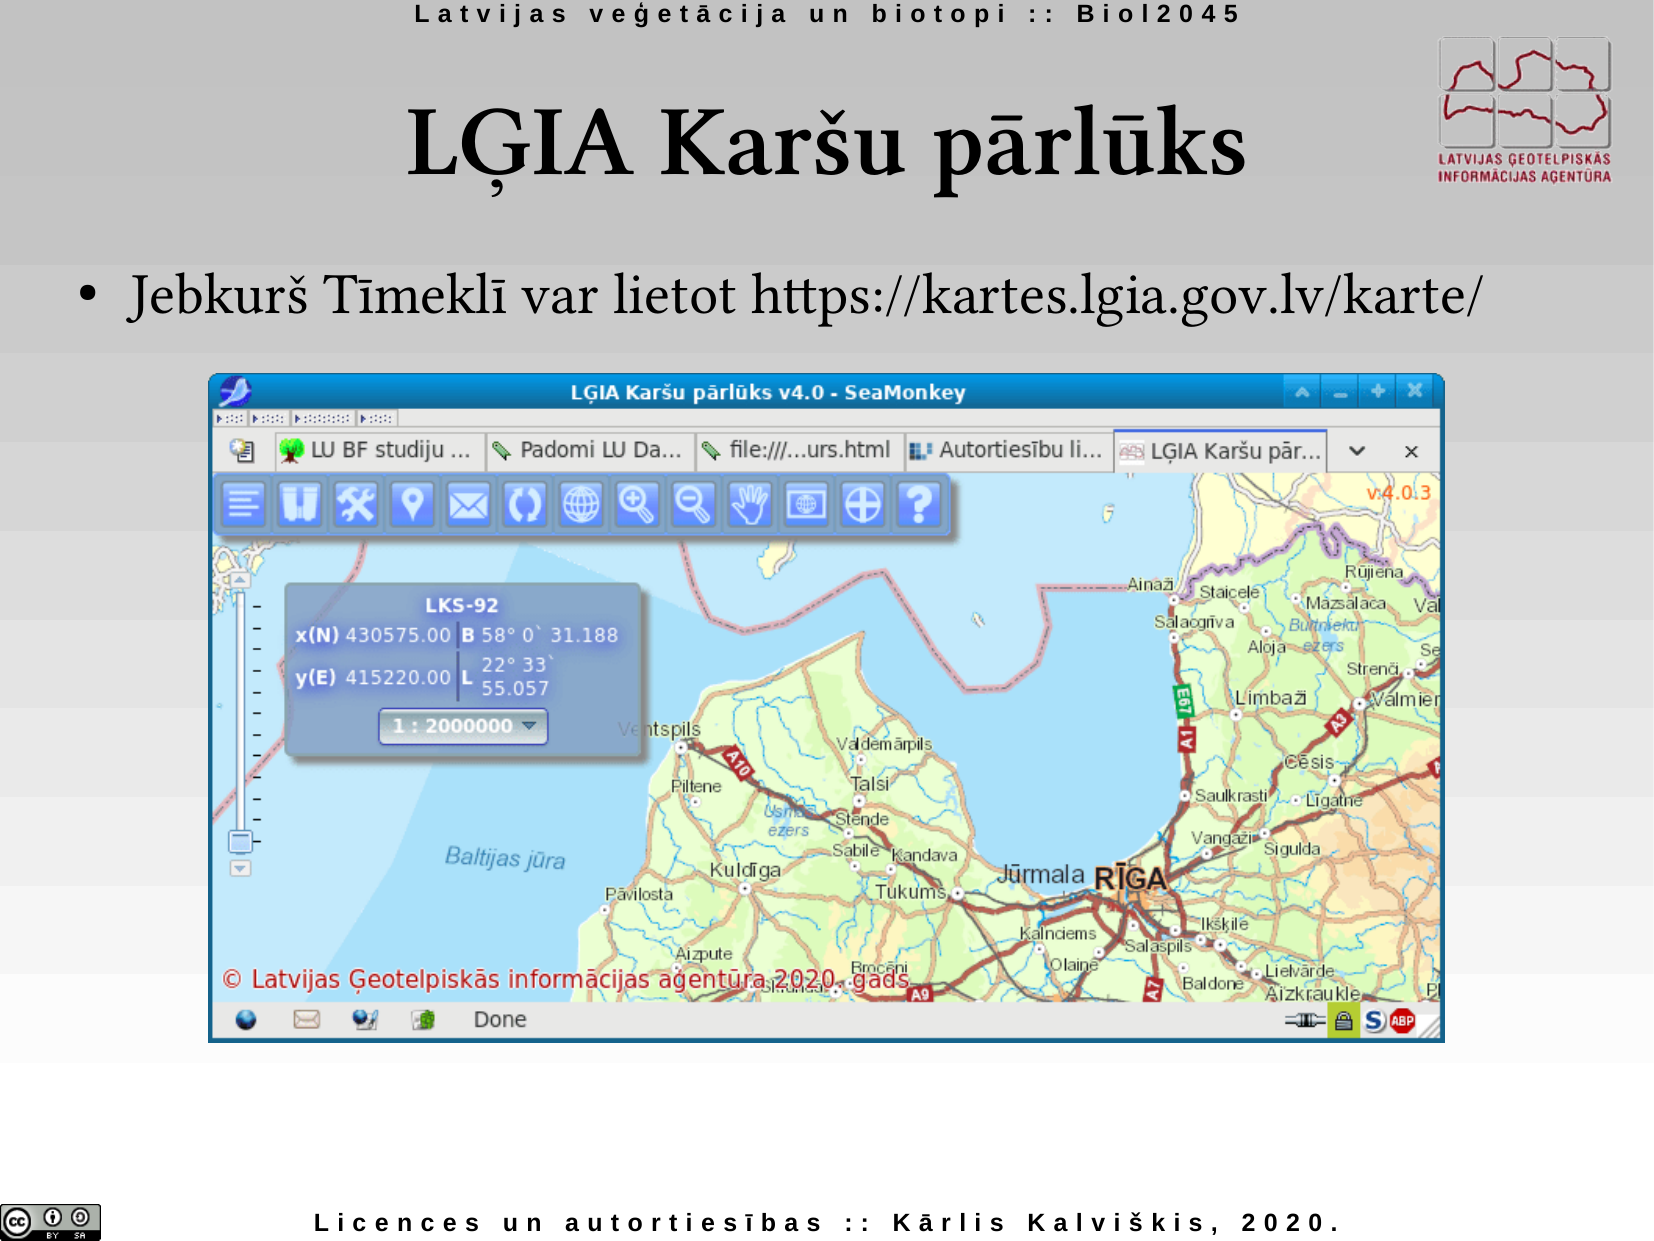

# LĢIA Karšu pārlūks
Jebkurš Tīmeklī var lietot https://kartes.lgia.gov.lv/karte/